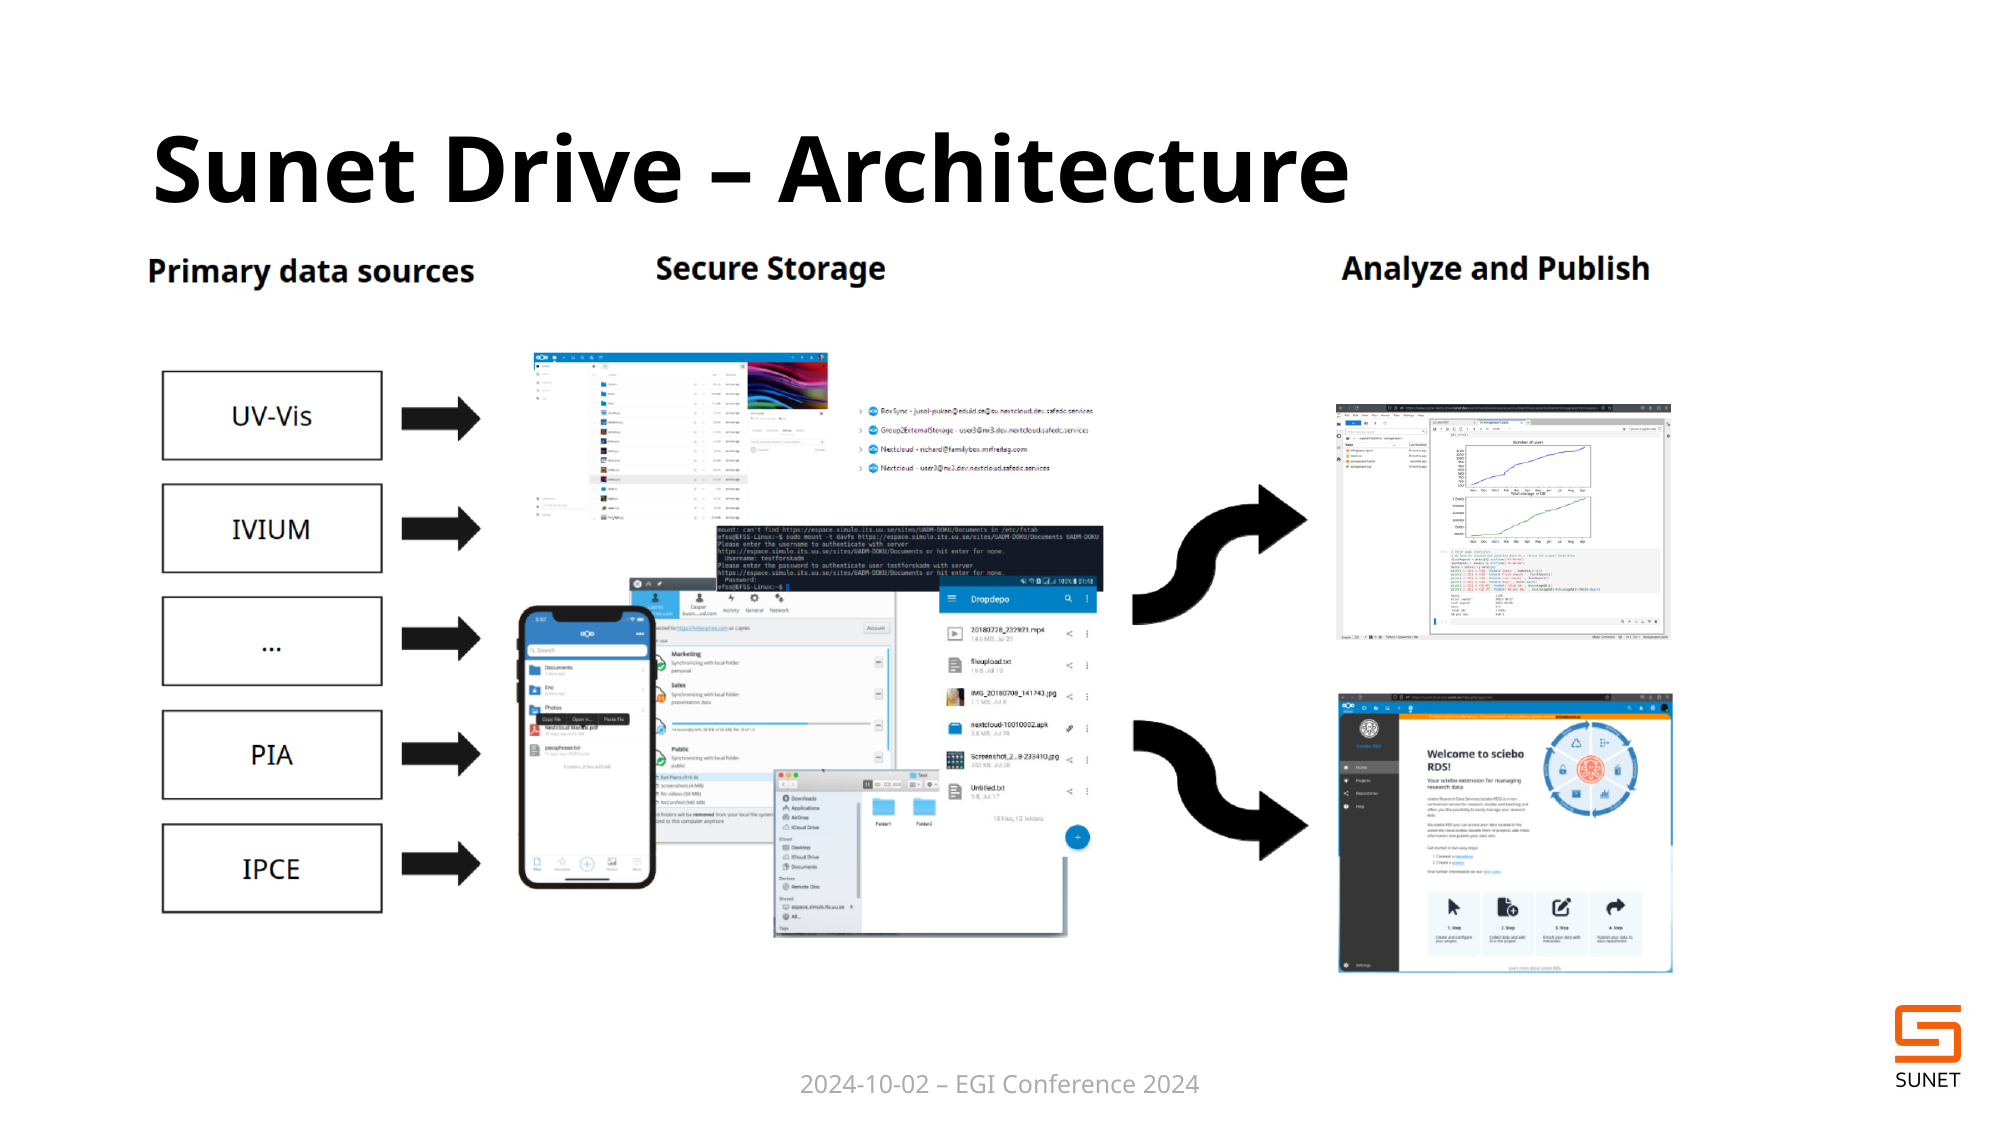

Sunet Drive – Architecture
2024-10-02 – EGI Conference 2024